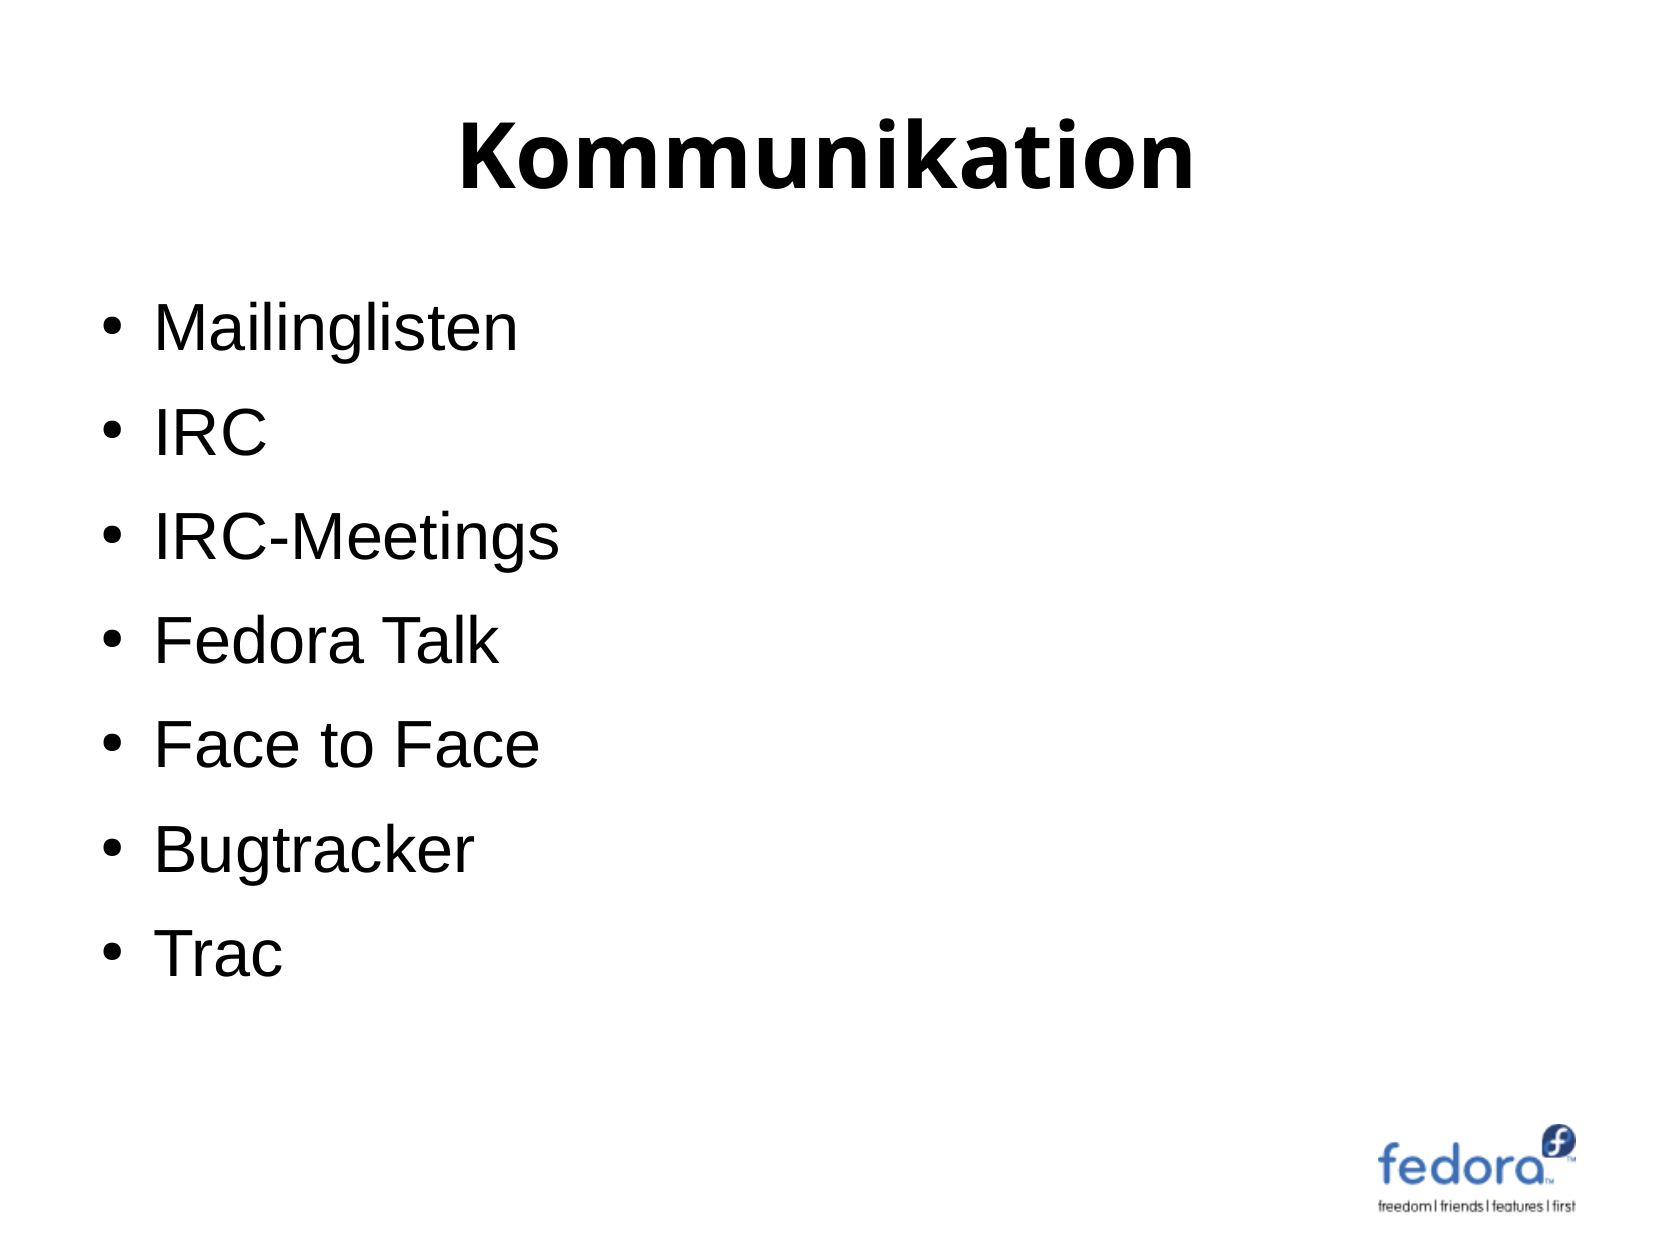

# Kommunikation
Mailinglisten
IRC
IRC-Meetings
Fedora Talk
Face to Face
Bugtracker
Trac